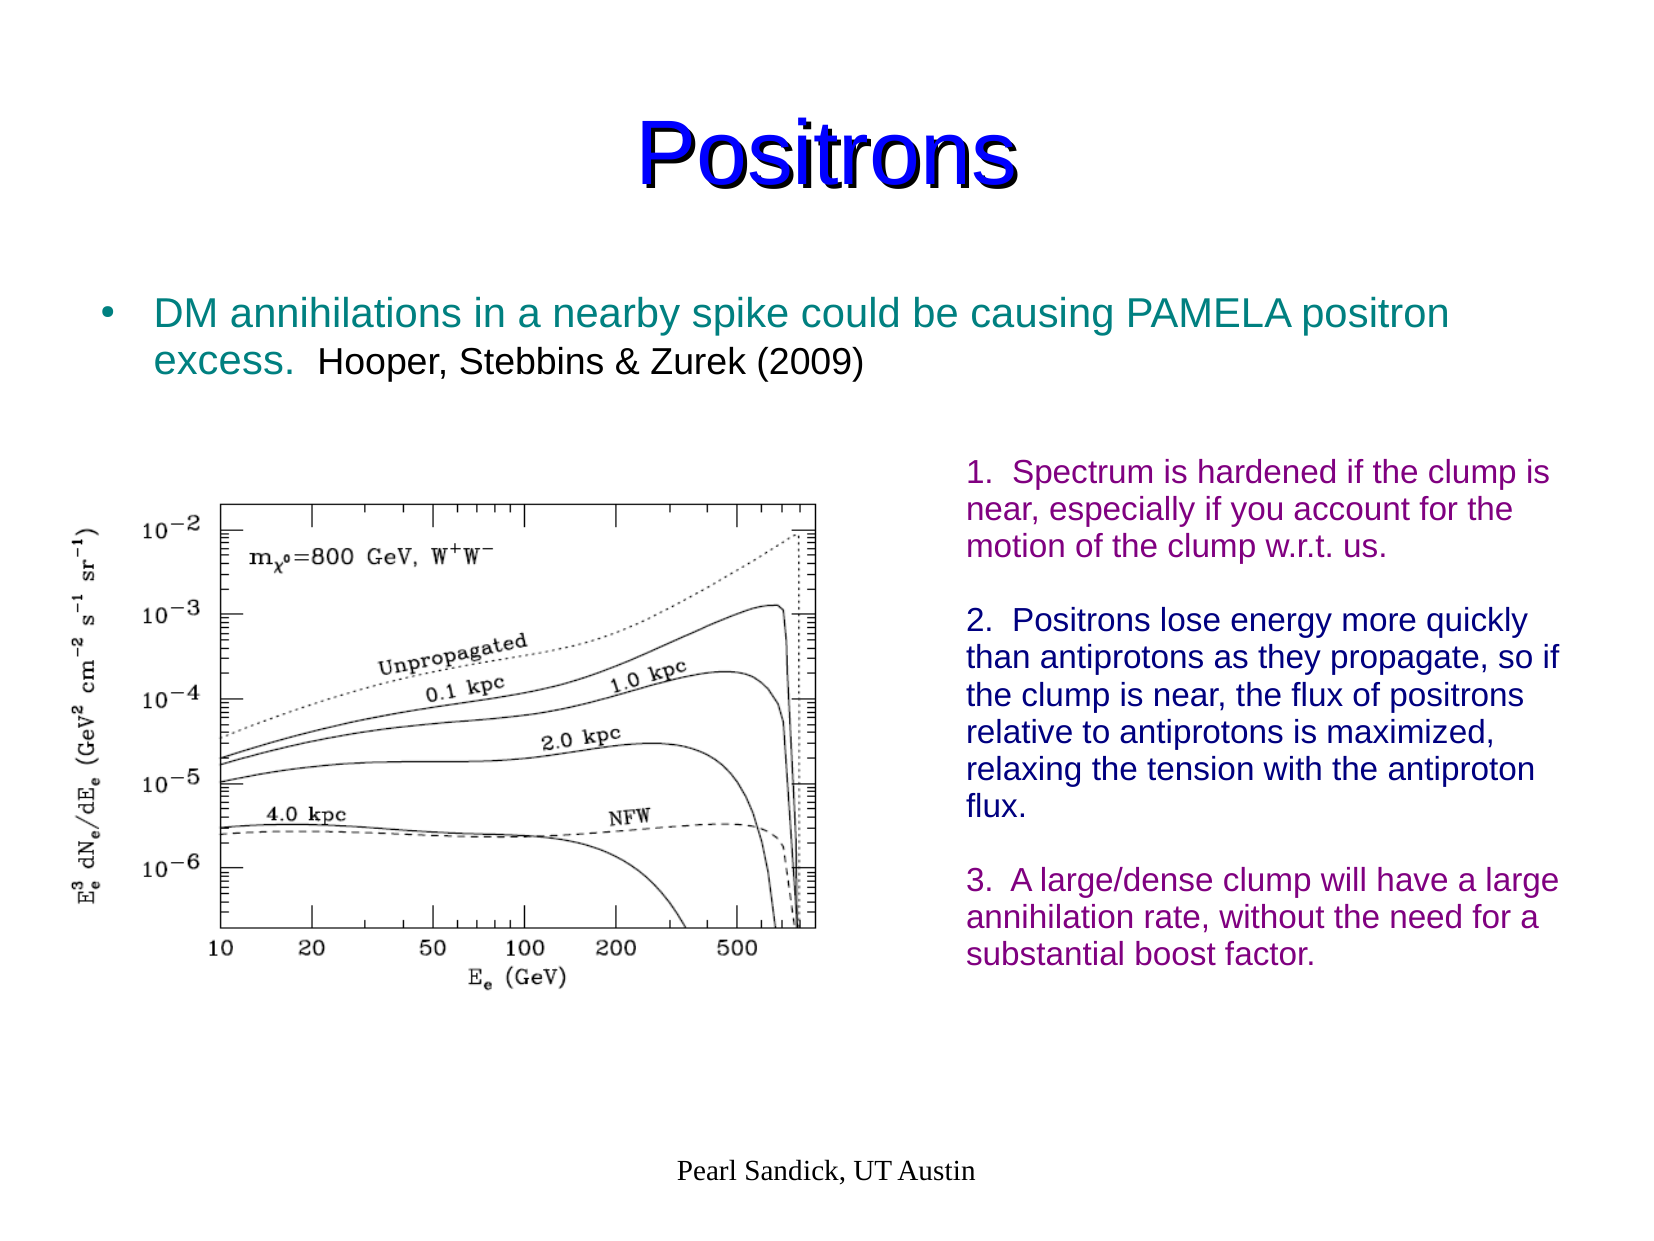

# Positrons
DM annihilations in a nearby spike could be causing PAMELA positron excess. Hooper, Stebbins & Zurek (2009)
1. Spectrum is hardened if the clump is near, especially if you account for the motion of the clump w.r.t. us.
2. Positrons lose energy more quickly than antiprotons as they propagate, so if the clump is near, the flux of positrons relative to antiprotons is maximized, relaxing the tension with the antiproton flux.
3. A large/dense clump will have a large annihilation rate, without the need for a substantial boost factor.
Pearl Sandick, UT Austin